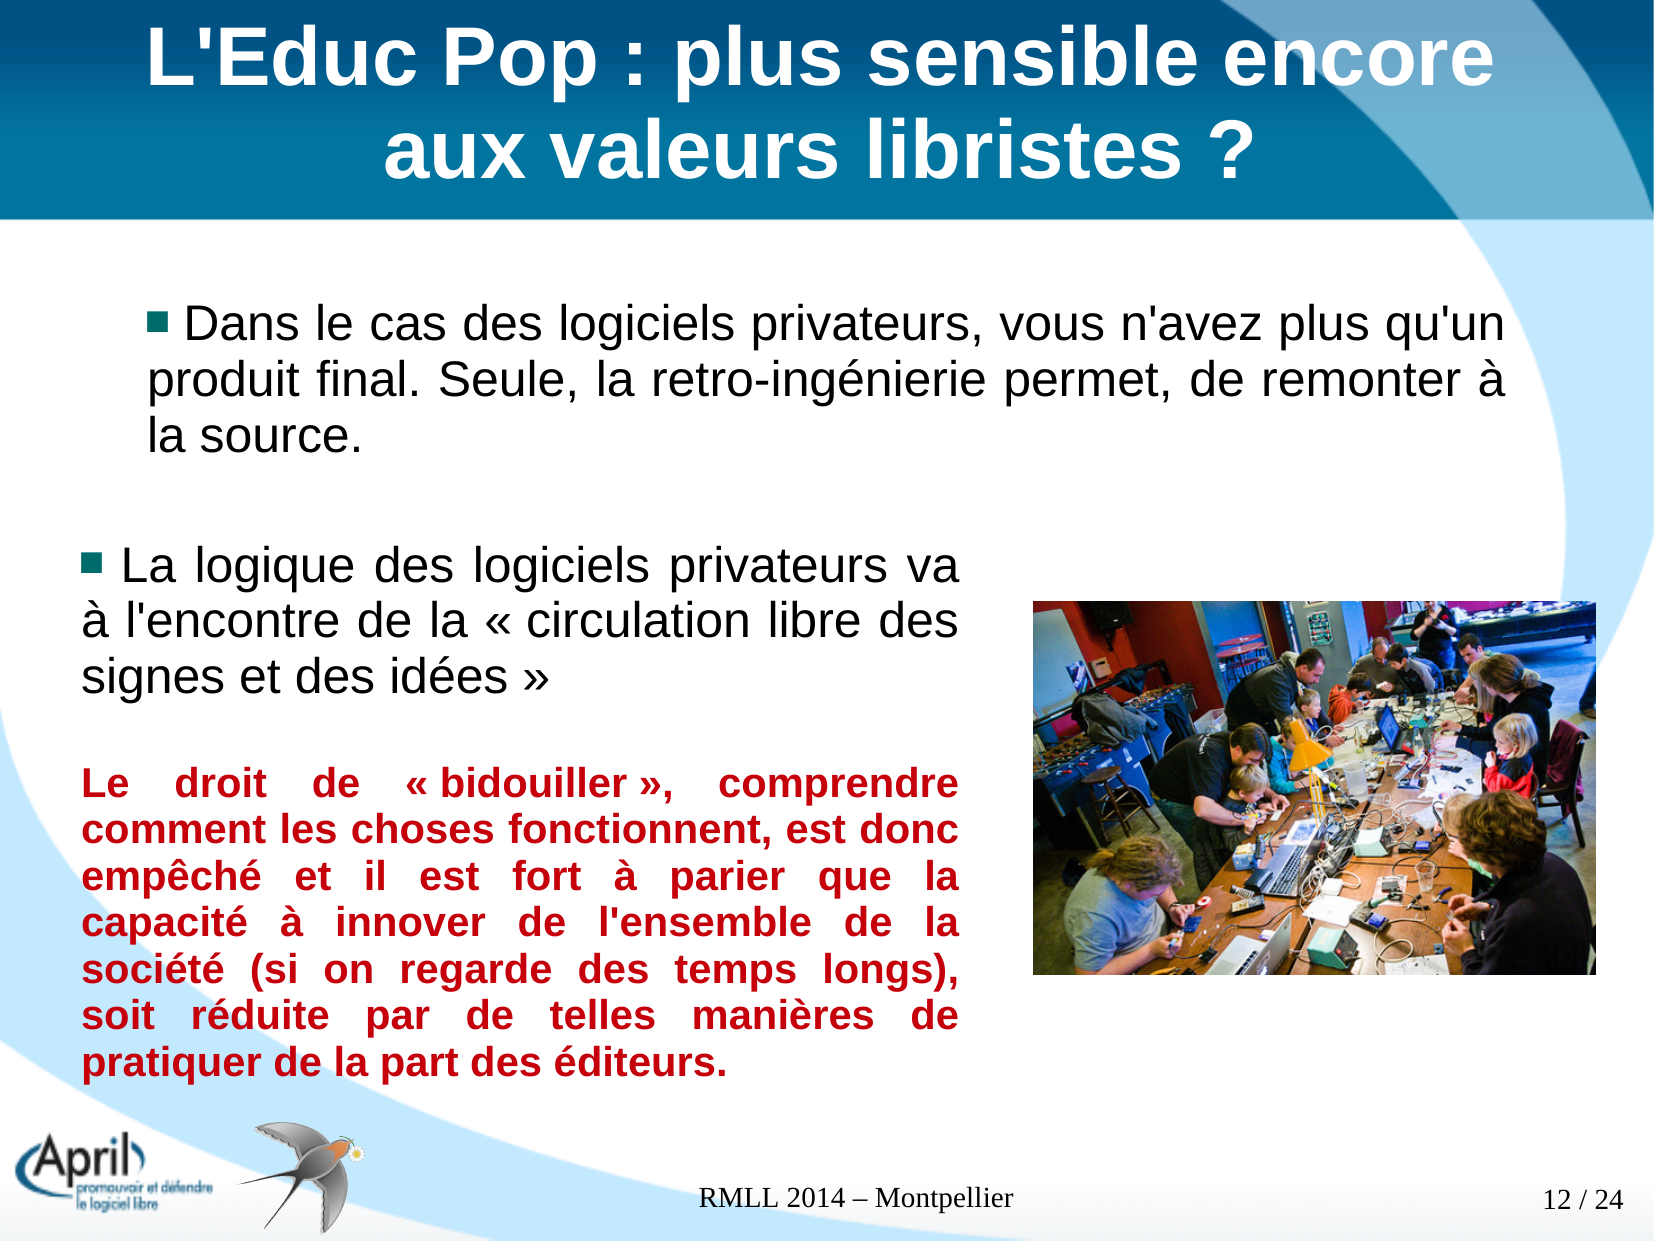

# L'Educ Pop : plus sensible encore aux valeurs libristes ?
 Dans le cas des logiciels privateurs, vous n'avez plus qu'un produit final. Seule, la retro-ingénierie permet, de remonter à la source.
 La logique des logiciels privateurs va à l'encontre de la « circulation libre des signes et des idées »
Le droit de « bidouiller », comprendre comment les choses fonctionnent, est donc empêché et il est fort à parier que la capacité à innover de l'ensemble de la société (si on regarde des temps longs), soit réduite par de telles manières de pratiquer de la part des éditeurs.
12
L'informatique libre